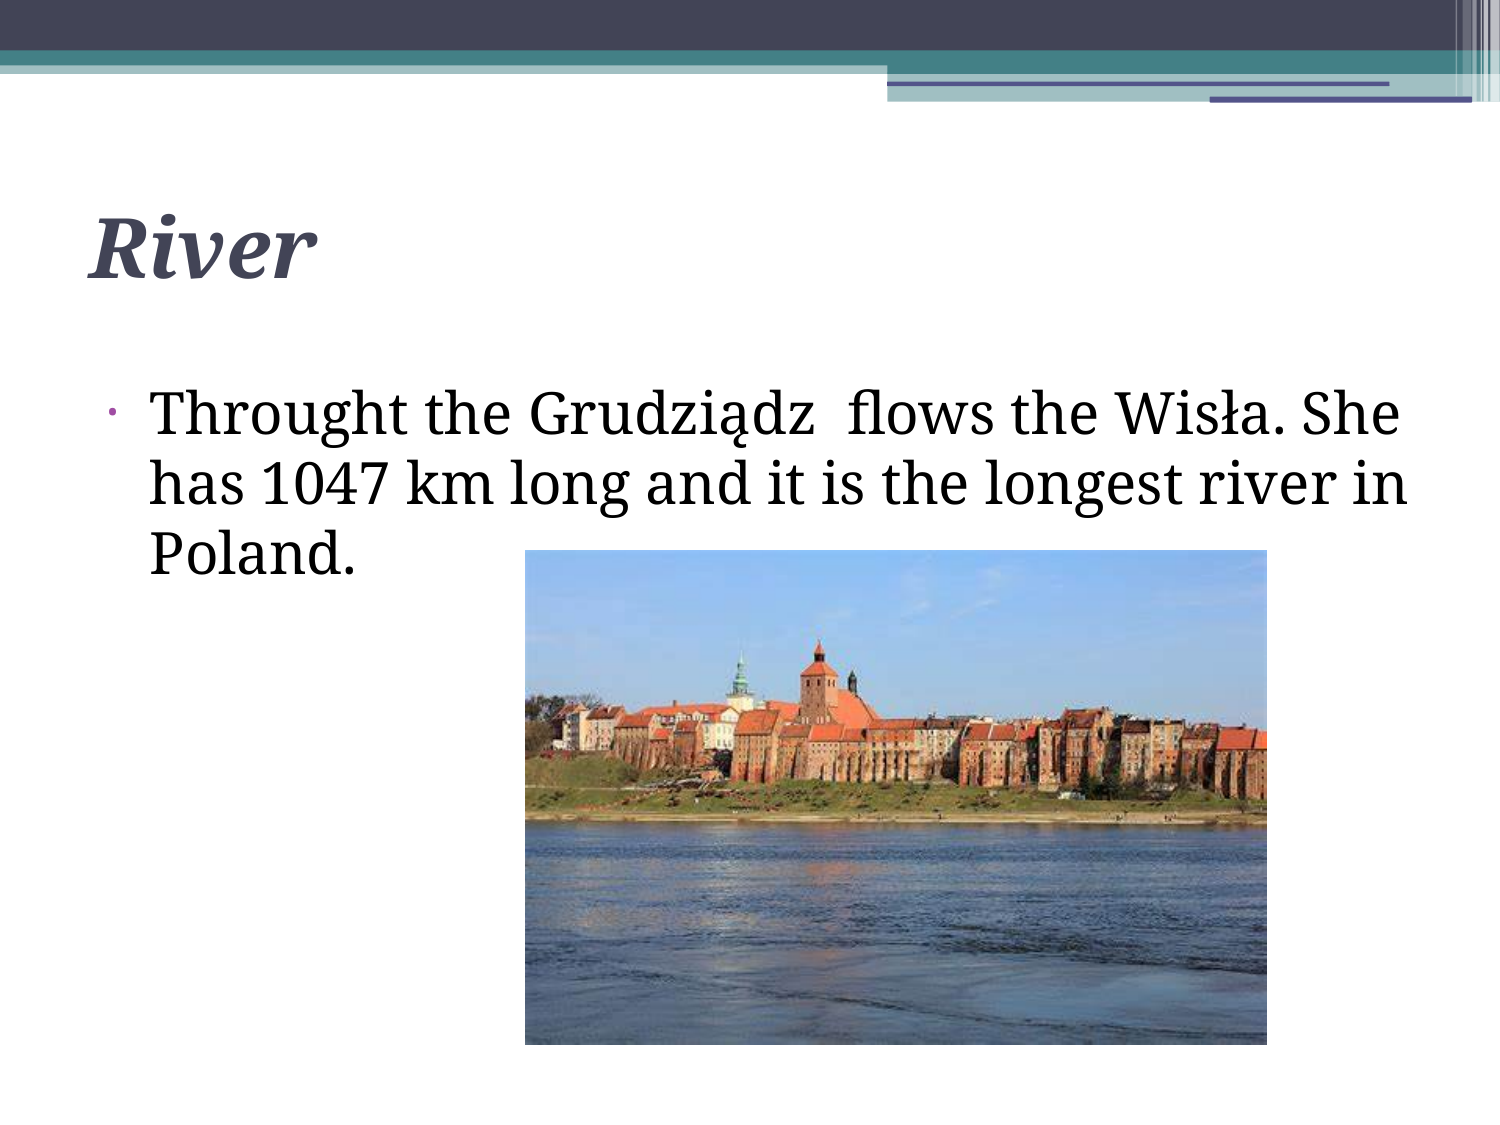

# River
Throught the Grudziądz flows the Wisła. She has 1047 km long and it is the longest river in Poland.